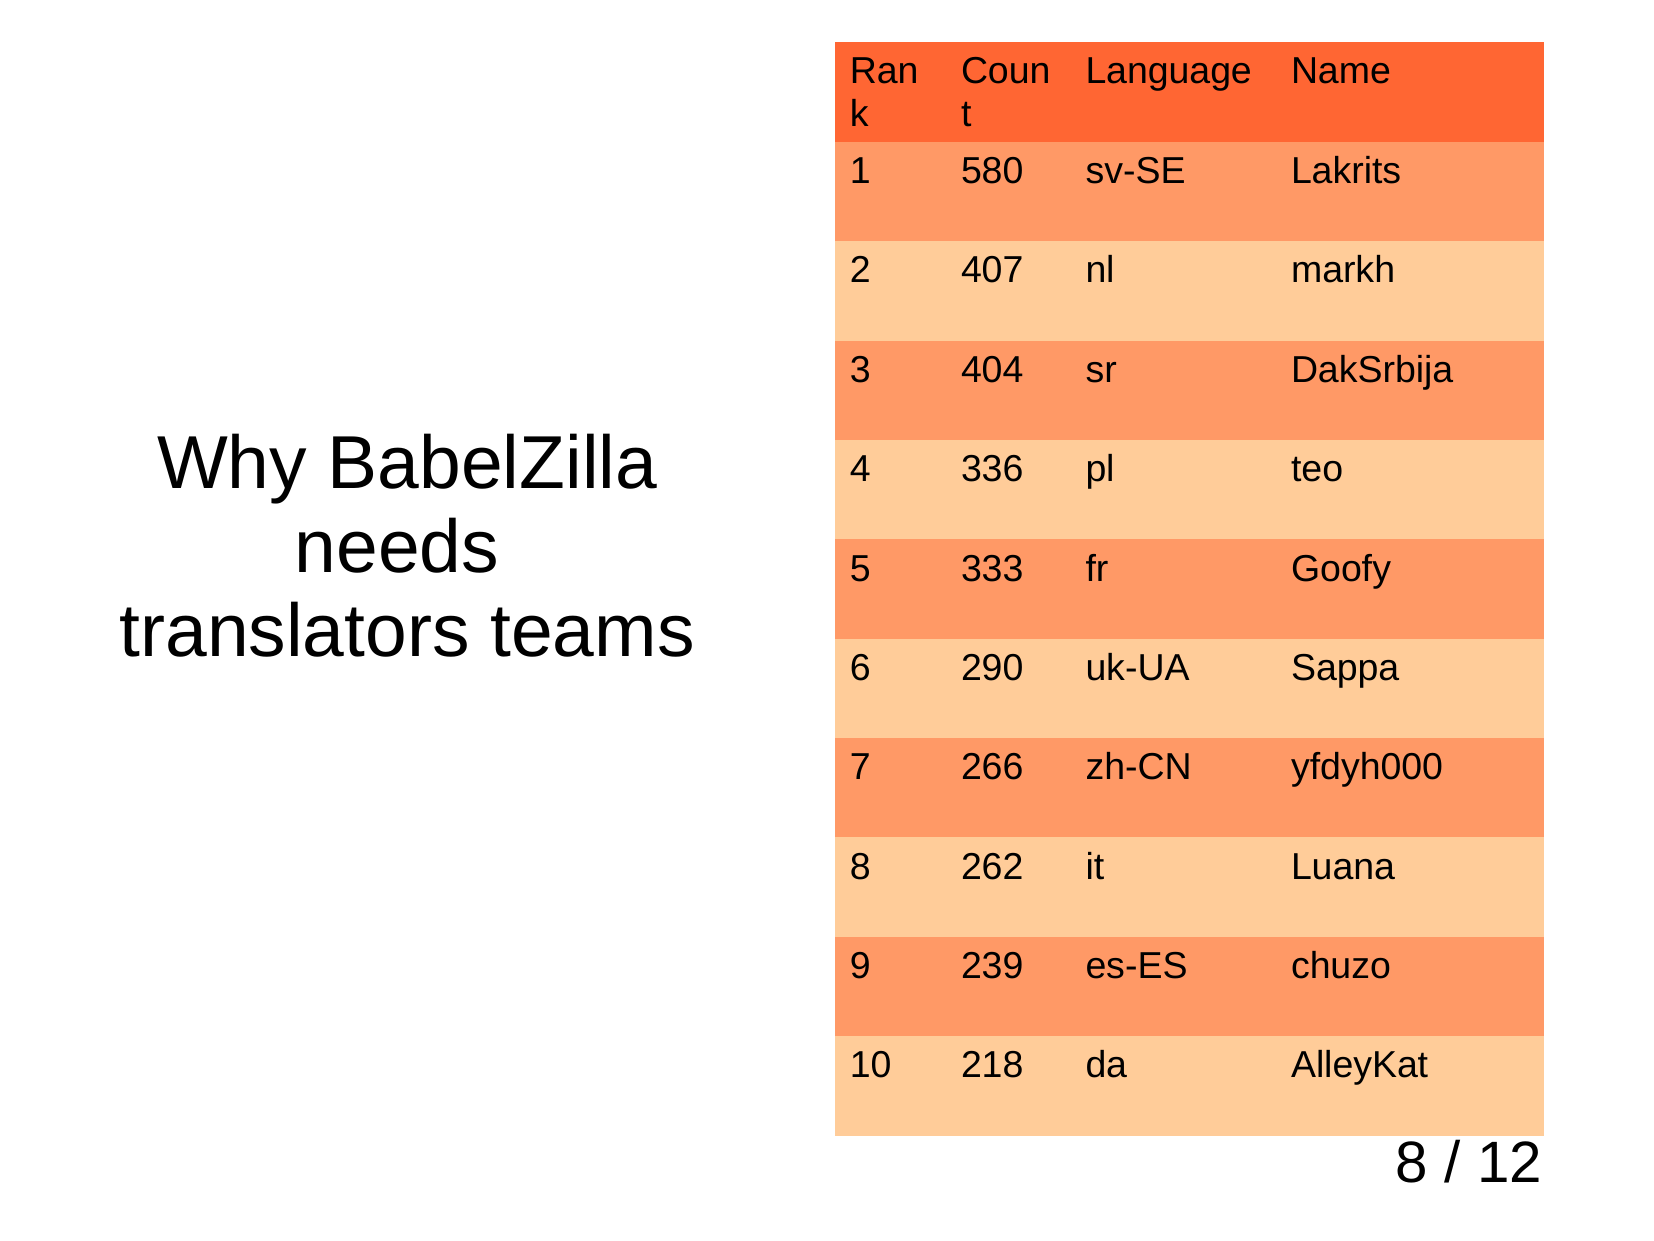

| Rank | Count | Language | Name |
| --- | --- | --- | --- |
| 1 | 580 | sv-SE | Lakrits |
| 2 | 407 | nl | markh |
| 3 | 404 | sr | DakSrbija |
| 4 | 336 | pl | teo |
| 5 | 333 | fr | Goofy |
| 6 | 290 | uk-UA | Sappa |
| 7 | 266 | zh-CN | yfdyh000 |
| 8 | 262 | it | Luana |
| 9 | 239 | es-ES | chuzo |
| 10 | 218 | da | AlleyKat |
Why BabelZilla
needs
translators teams